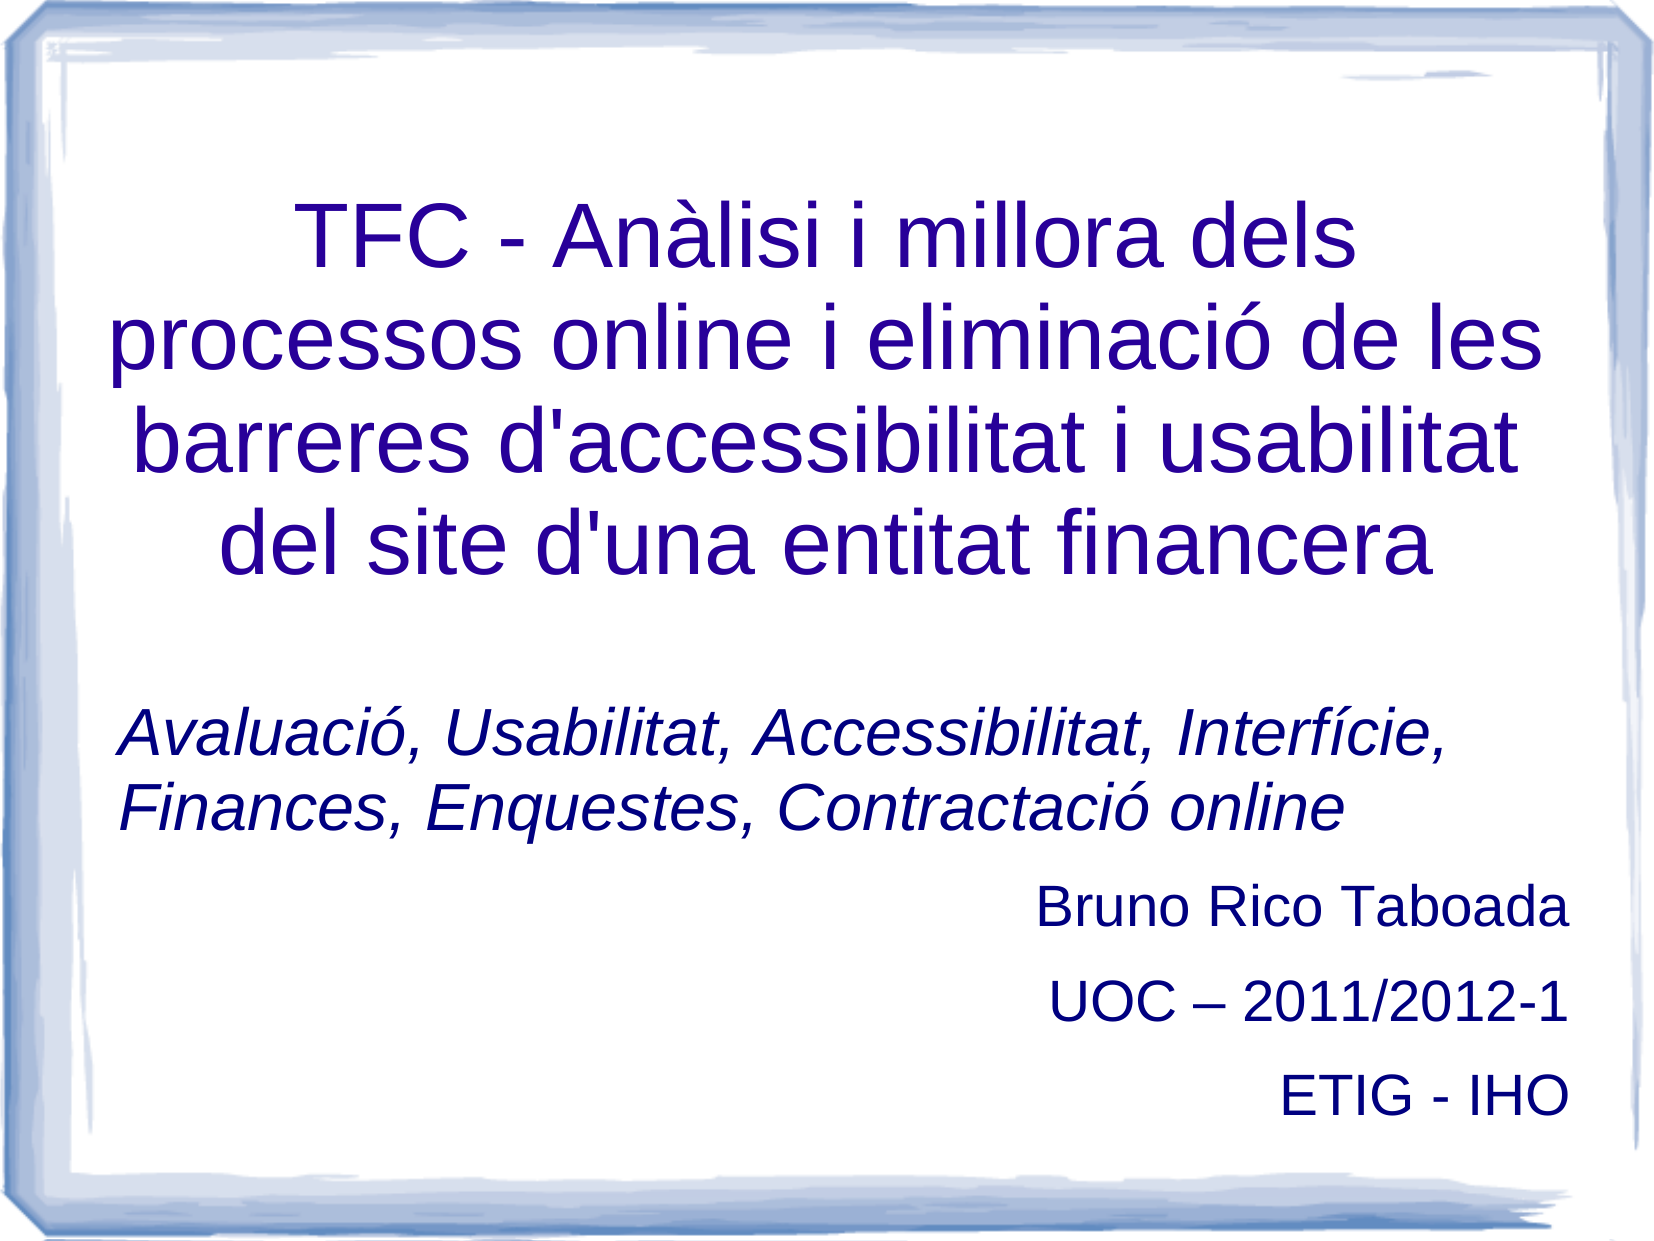

# TFC - Anàlisi i millora dels processos online i eliminació de les barreres d'accessibilitat i usabilitat del site d'una entitat financera
Avaluació, Usabilitat, Accessibilitat, Interfície, Finances, Enquestes, Contractació online
Bruno Rico Taboada
UOC – 2011/2012-1
ETIG - IHO